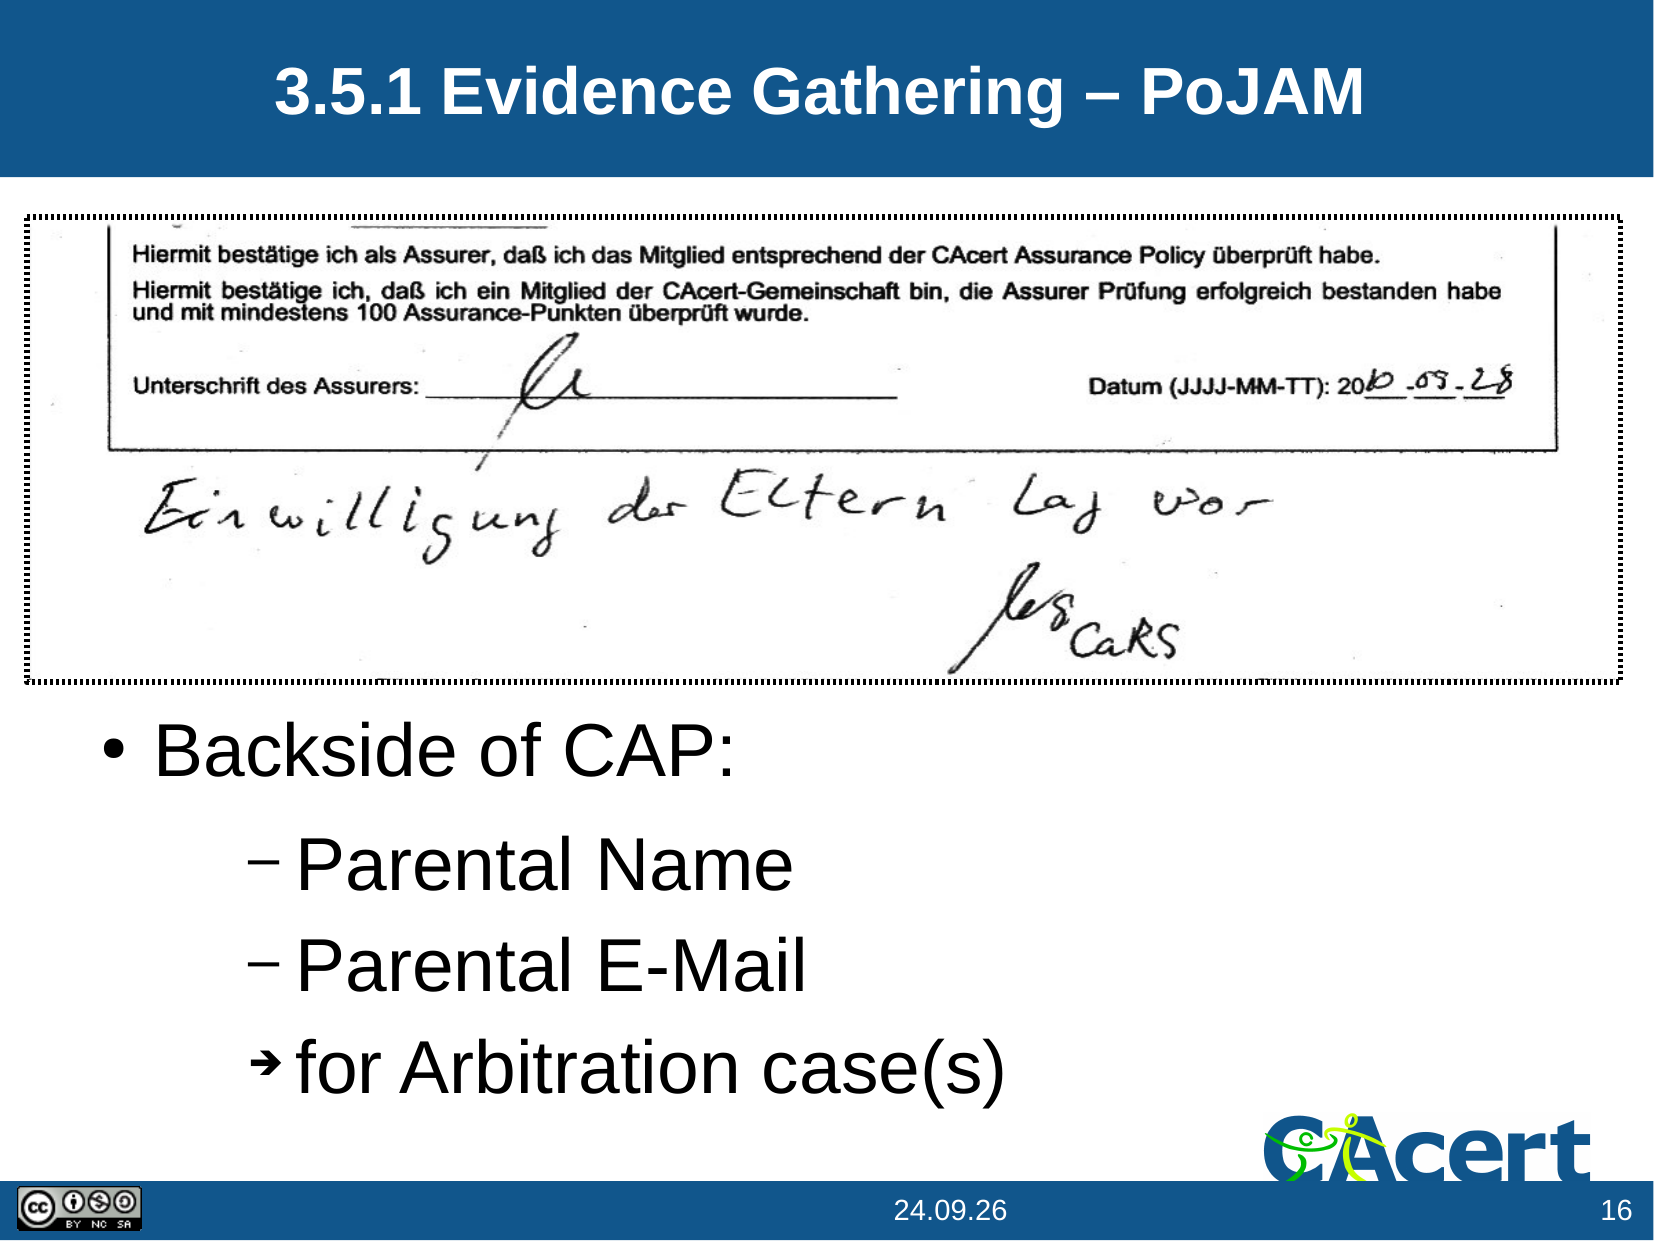

# 3.5.1 Evidence Gathering – PoJAM
Backside of CAP:
Parental Name
Parental E-Mail
for Arbitration case(s)